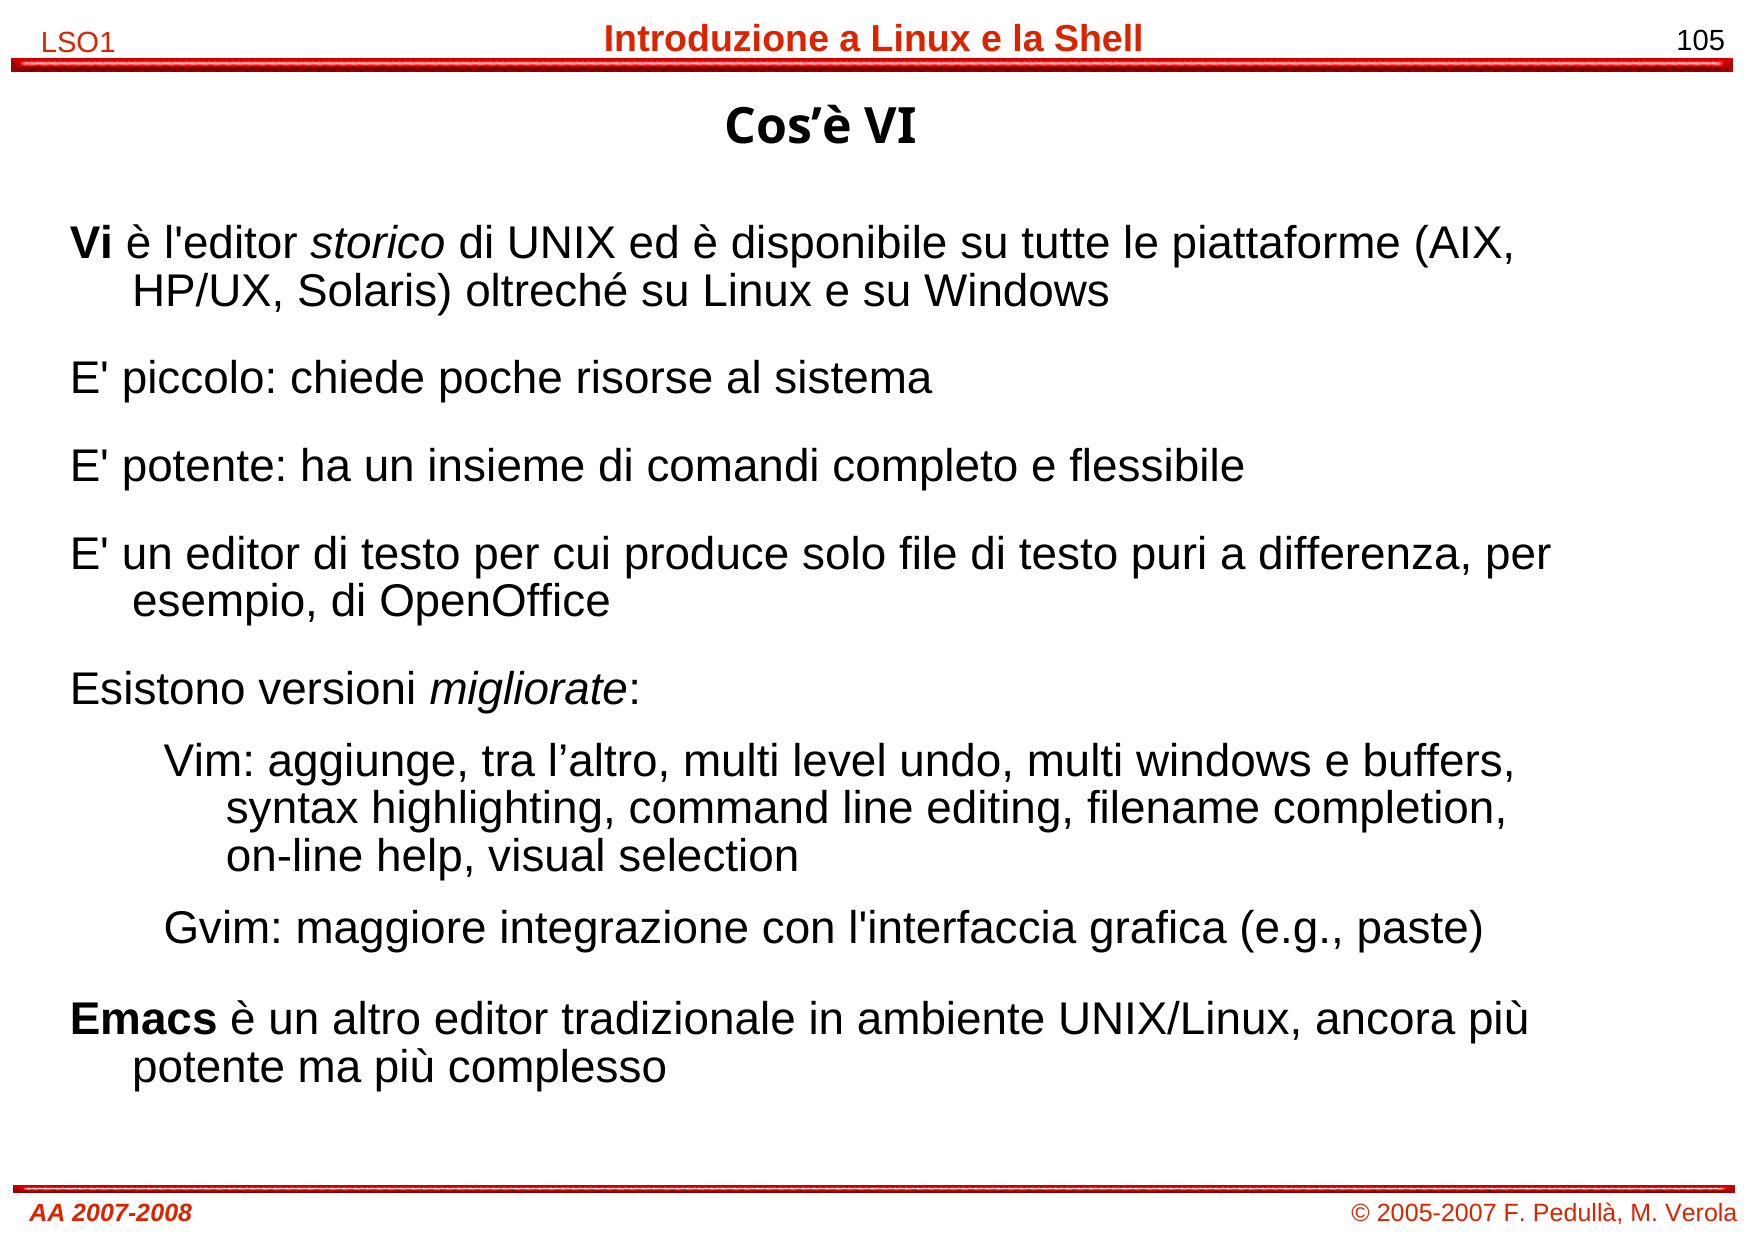

# Cos’è VI
Vi è l'editor storico di UNIX ed è disponibile su tutte le piattaforme (AIX, HP/UX, Solaris) oltreché su Linux e su Windows
E' piccolo: chiede poche risorse al sistema
E' potente: ha un insieme di comandi completo e flessibile
E' un editor di testo per cui produce solo file di testo puri a differenza, per esempio, di OpenOffice
Esistono versioni migliorate:
Vim: aggiunge, tra l’altro, multi level undo, multi windows e buffers, syntax highlighting, command line editing, filename completion, on-line help, visual selection
Gvim: maggiore integrazione con l'interfaccia grafica (e.g., paste)
Emacs è un altro editor tradizionale in ambiente UNIX/Linux, ancora più potente ma più complesso